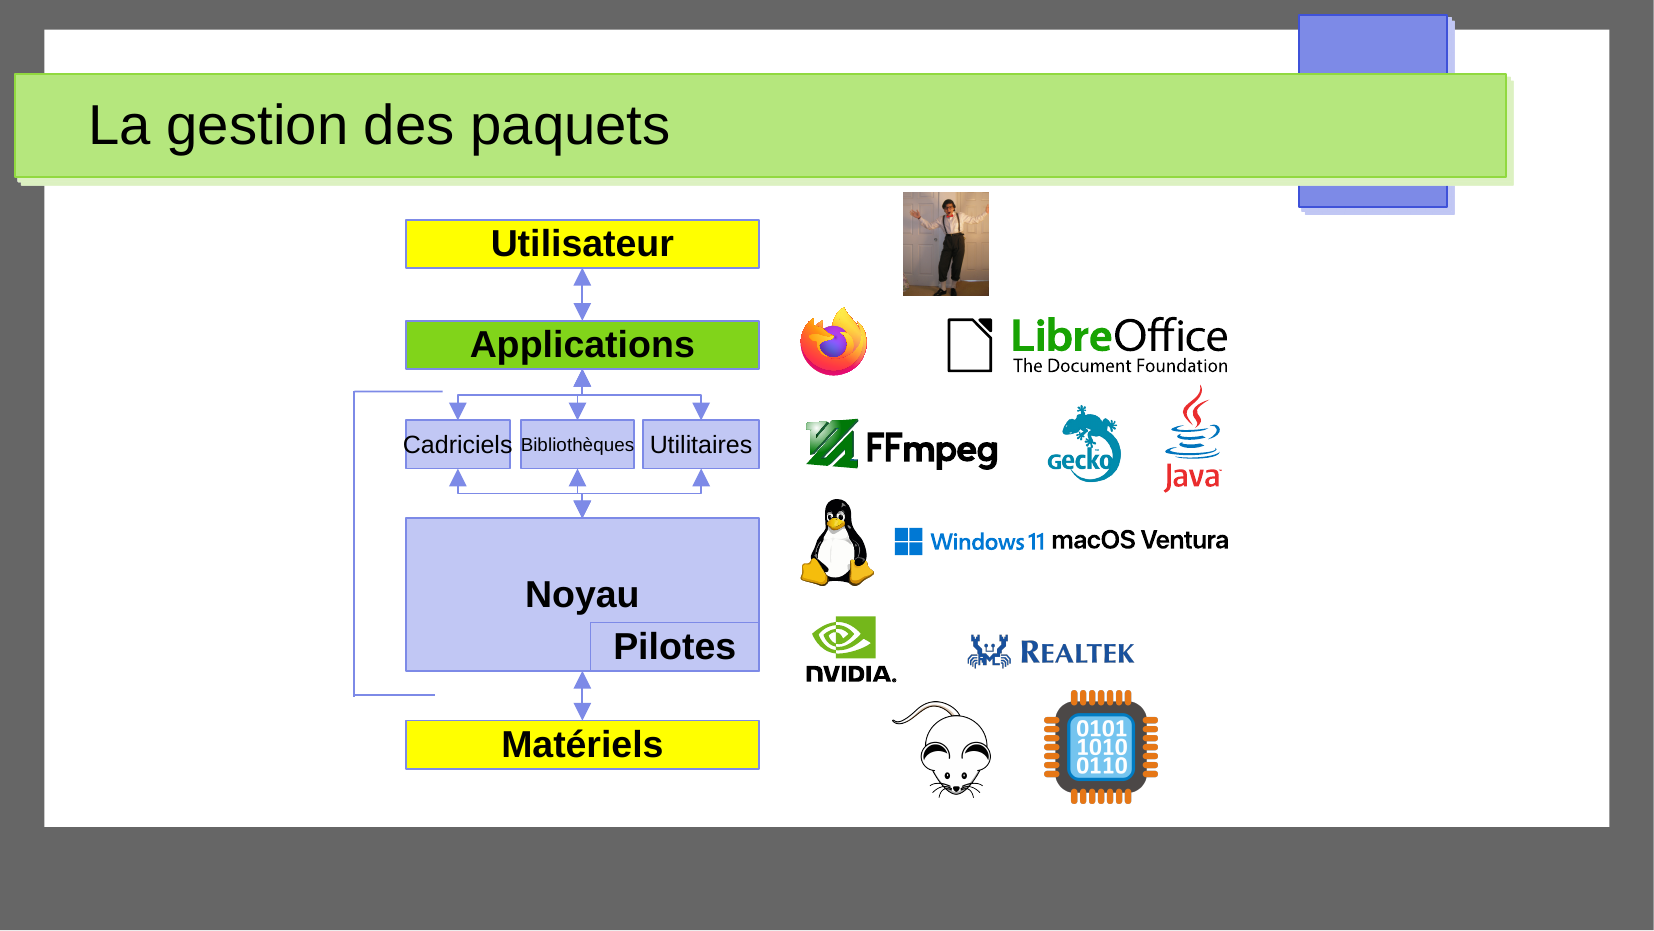

# La gestion des paquets
Utilisateur
Applications
Cadriciels
Bibliothèques
Utilitaires
Noyau
Pilotes
Matériels